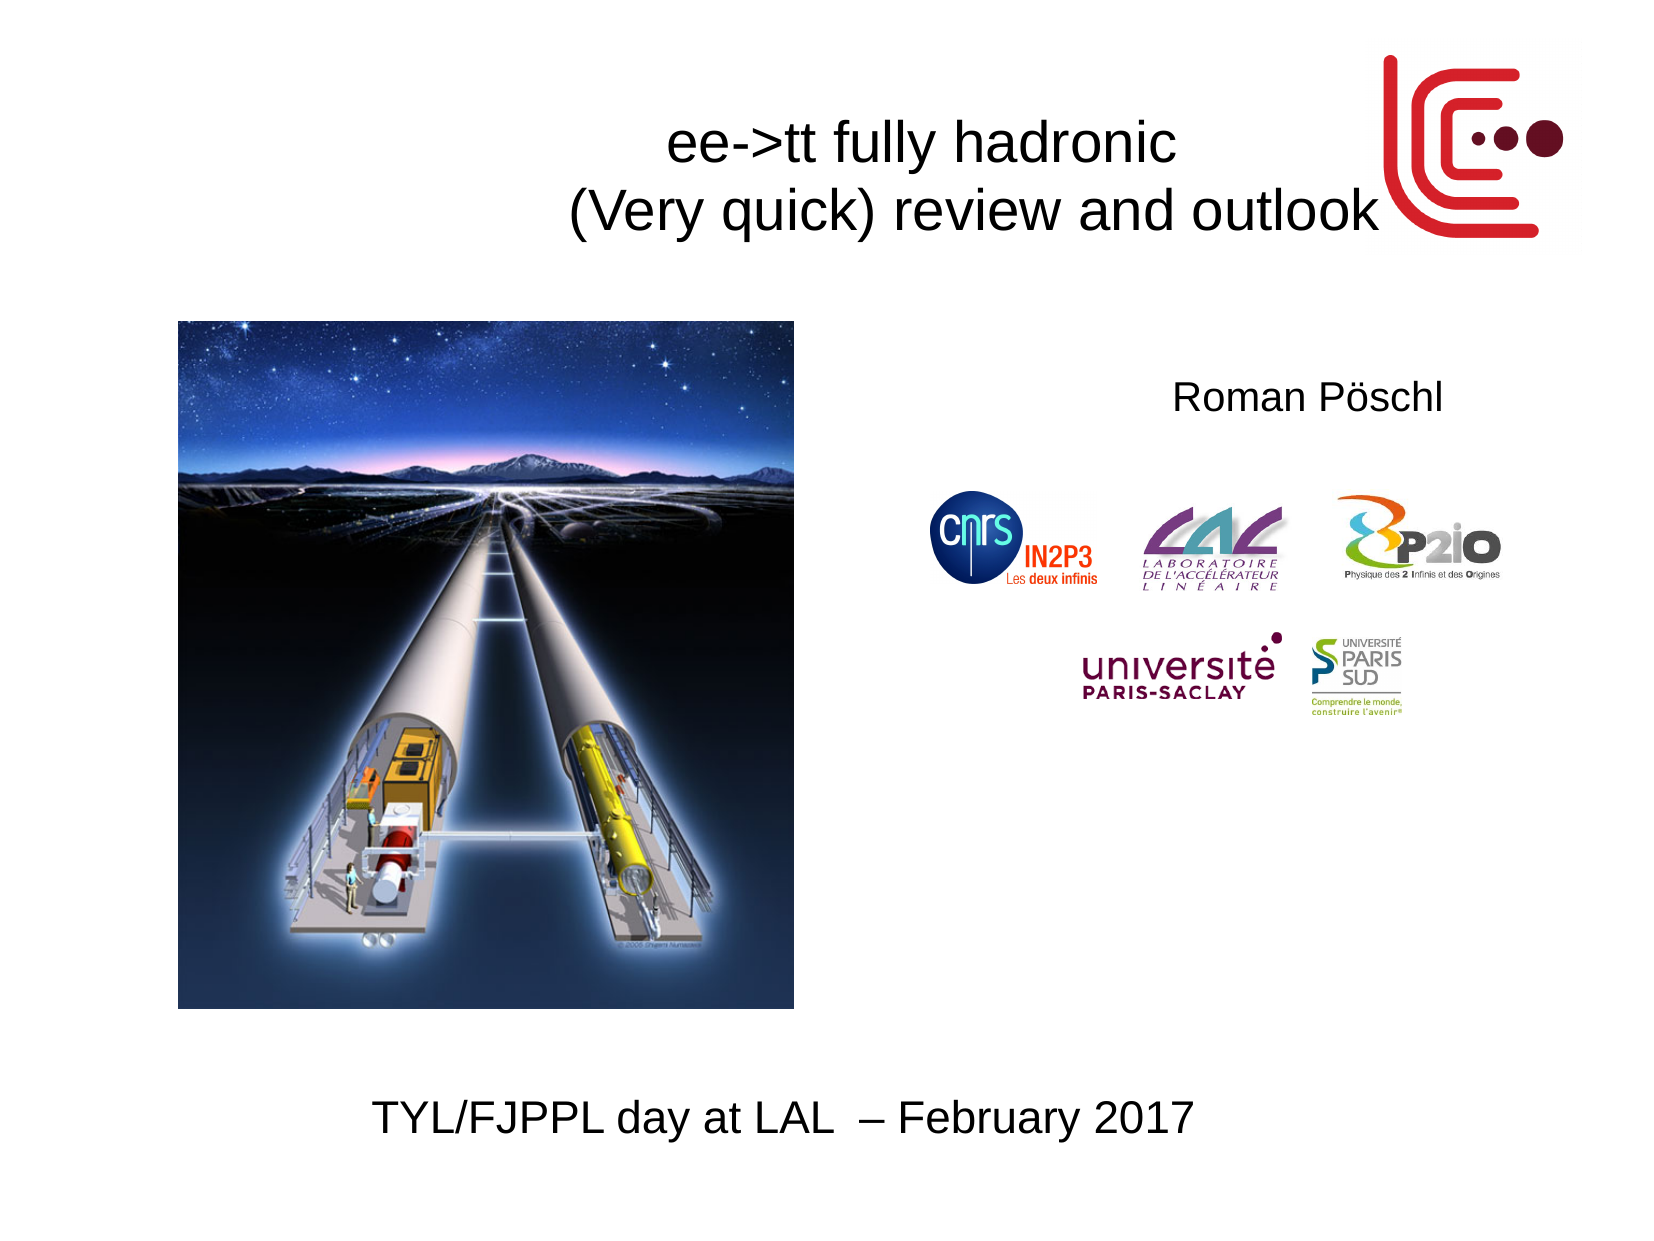

ee->tt fully hadronic
 (Very quick) review and outlook
 Roman Pöschl
TYL/FJPPL day at LAL – February 2017